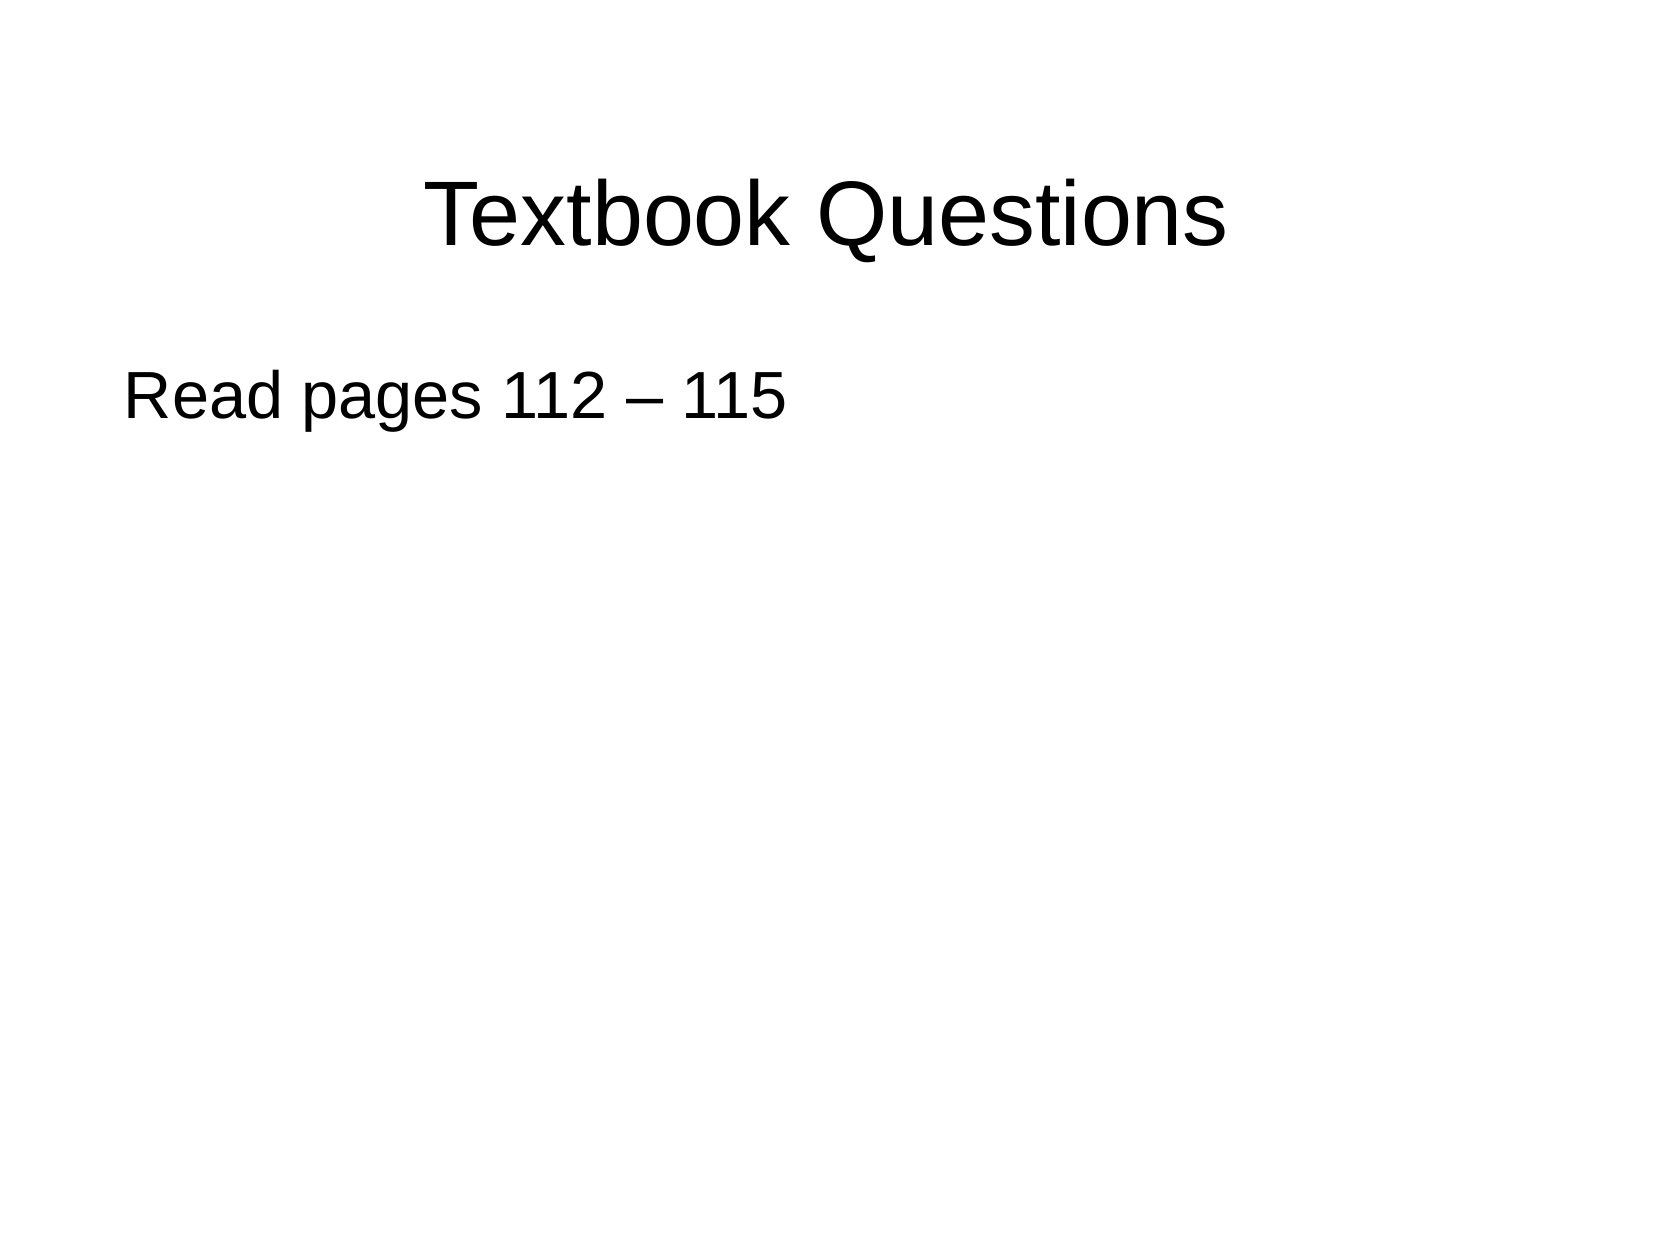

# Textbook Questions
Read pages 112 – 115